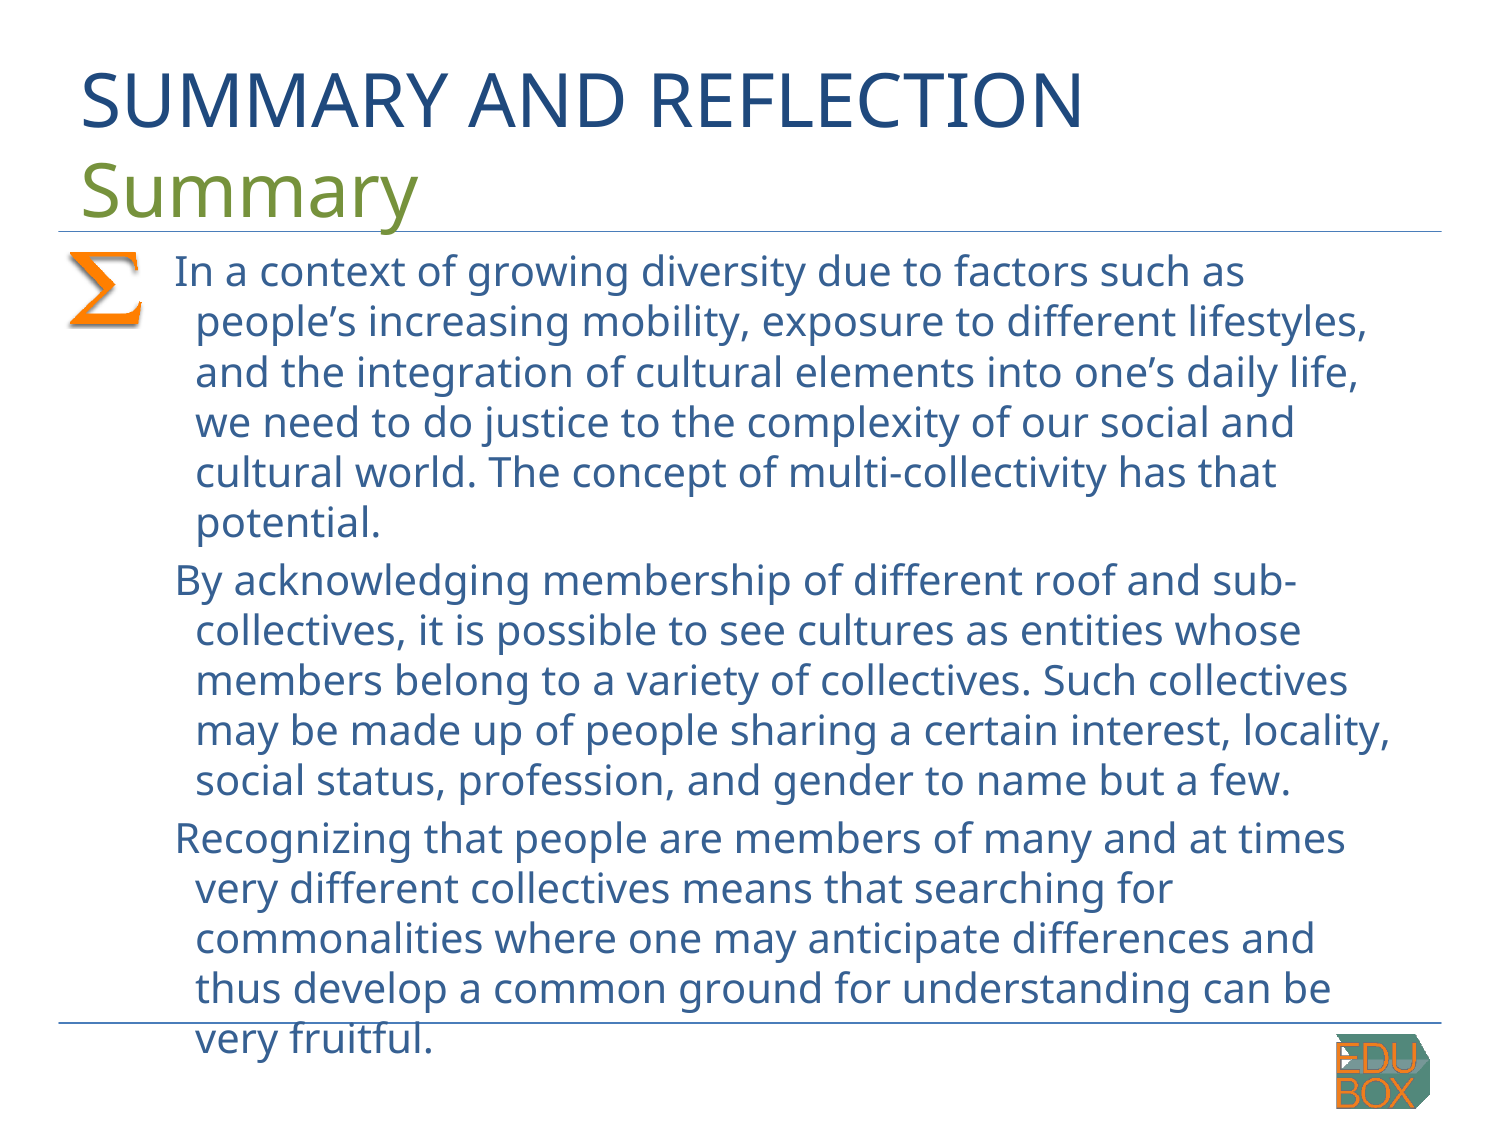

# SUMMARY AND REFLECTION
Summary
In a context of growing diversity due to factors such as people’s increasing mobility, exposure to different lifestyles, and the integration of cultural elements into one’s daily life, we need to do justice to the complexity of our social and cultural world. The concept of multi-collectivity has that potential.
By acknowledging membership of different roof and sub-collectives, it is possible to see cultures as entities whose members belong to a variety of collectives. Such collectives may be made up of people sharing a certain interest, locality, social status, profession, and gender to name but a few.
Recognizing that people are members of many and at times very different collectives means that searching for commonalities where one may anticipate differences and thus develop a common ground for understanding can be very fruitful.